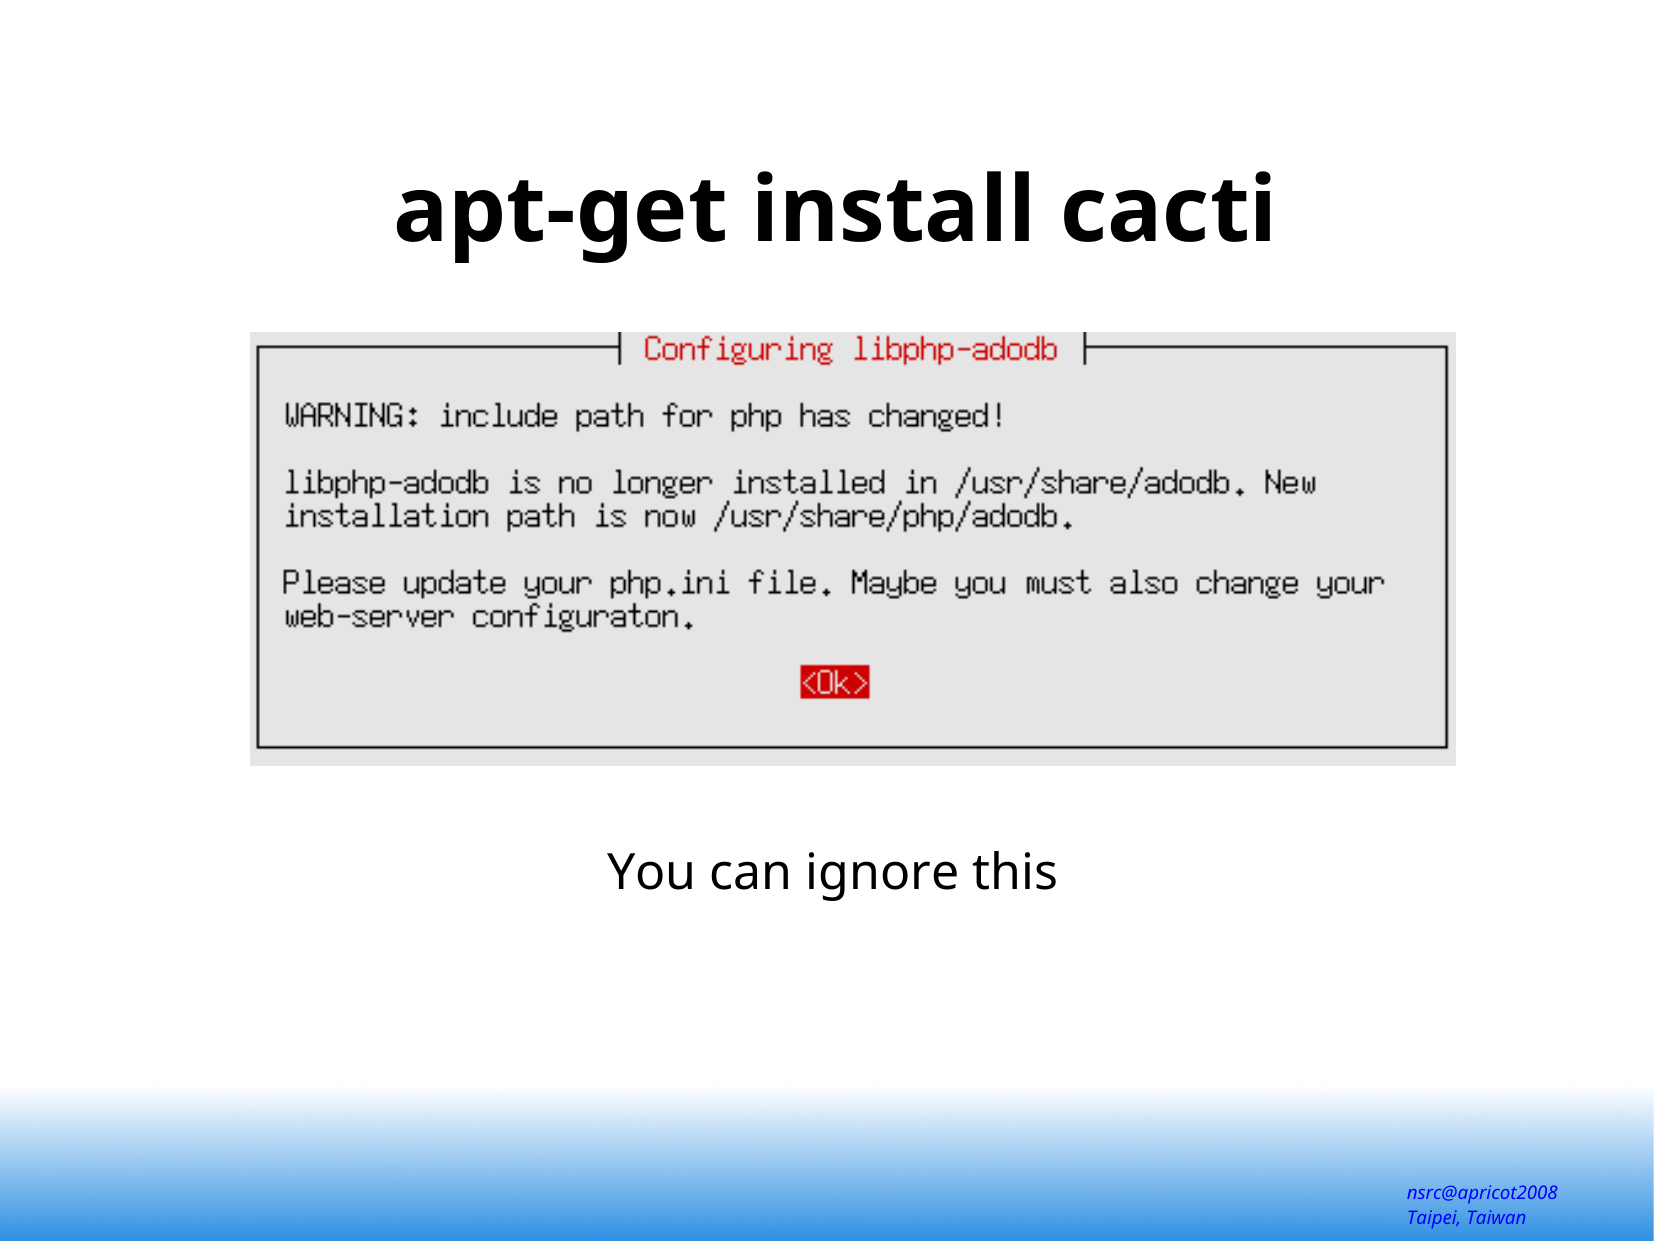

# apt-get install cacti
You can ignore this